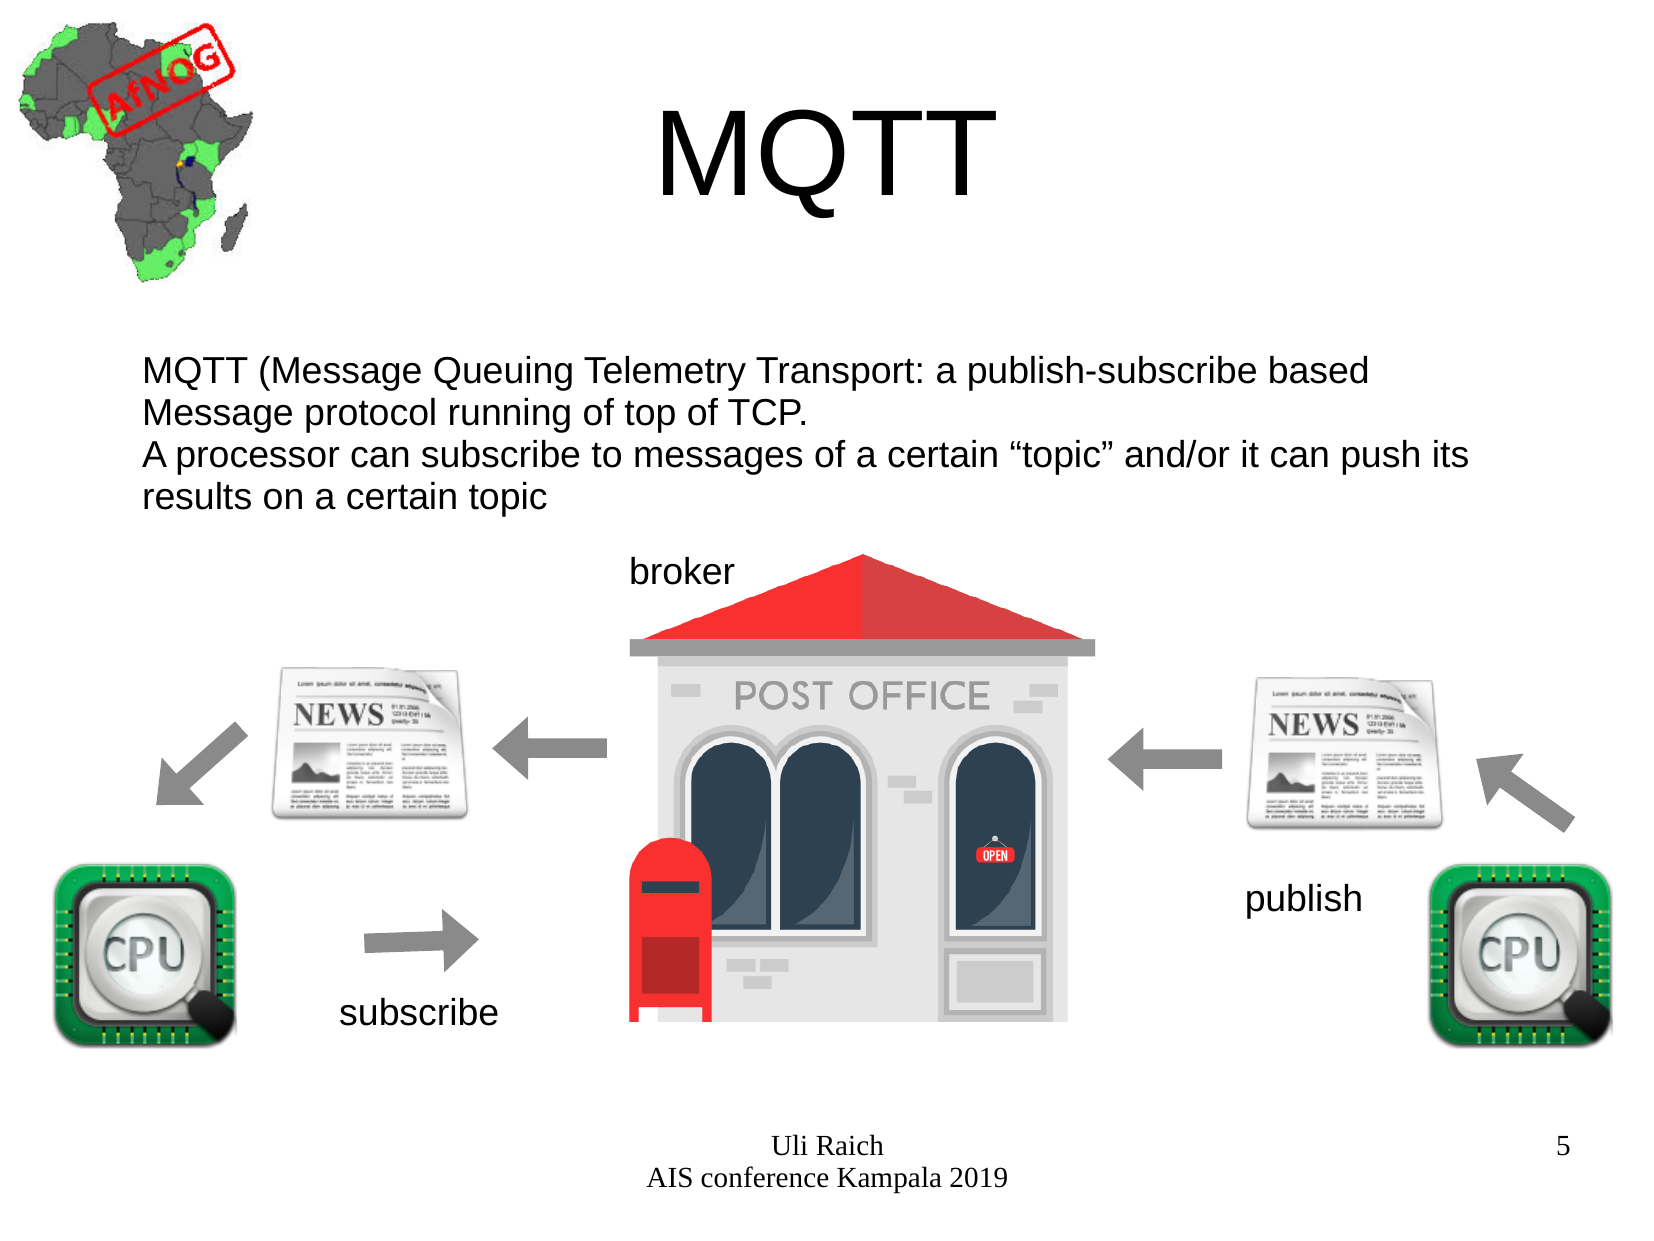

# MQTT
MQTT (Message Queuing Telemetry Transport: a publish-subscribe based
Message protocol running of top of TCP.
A processor can subscribe to messages of a certain “topic” and/or it can push its
results on a certain topic
broker
publish
subscribe
Uli Raich AIS conference Kampala 2019
5